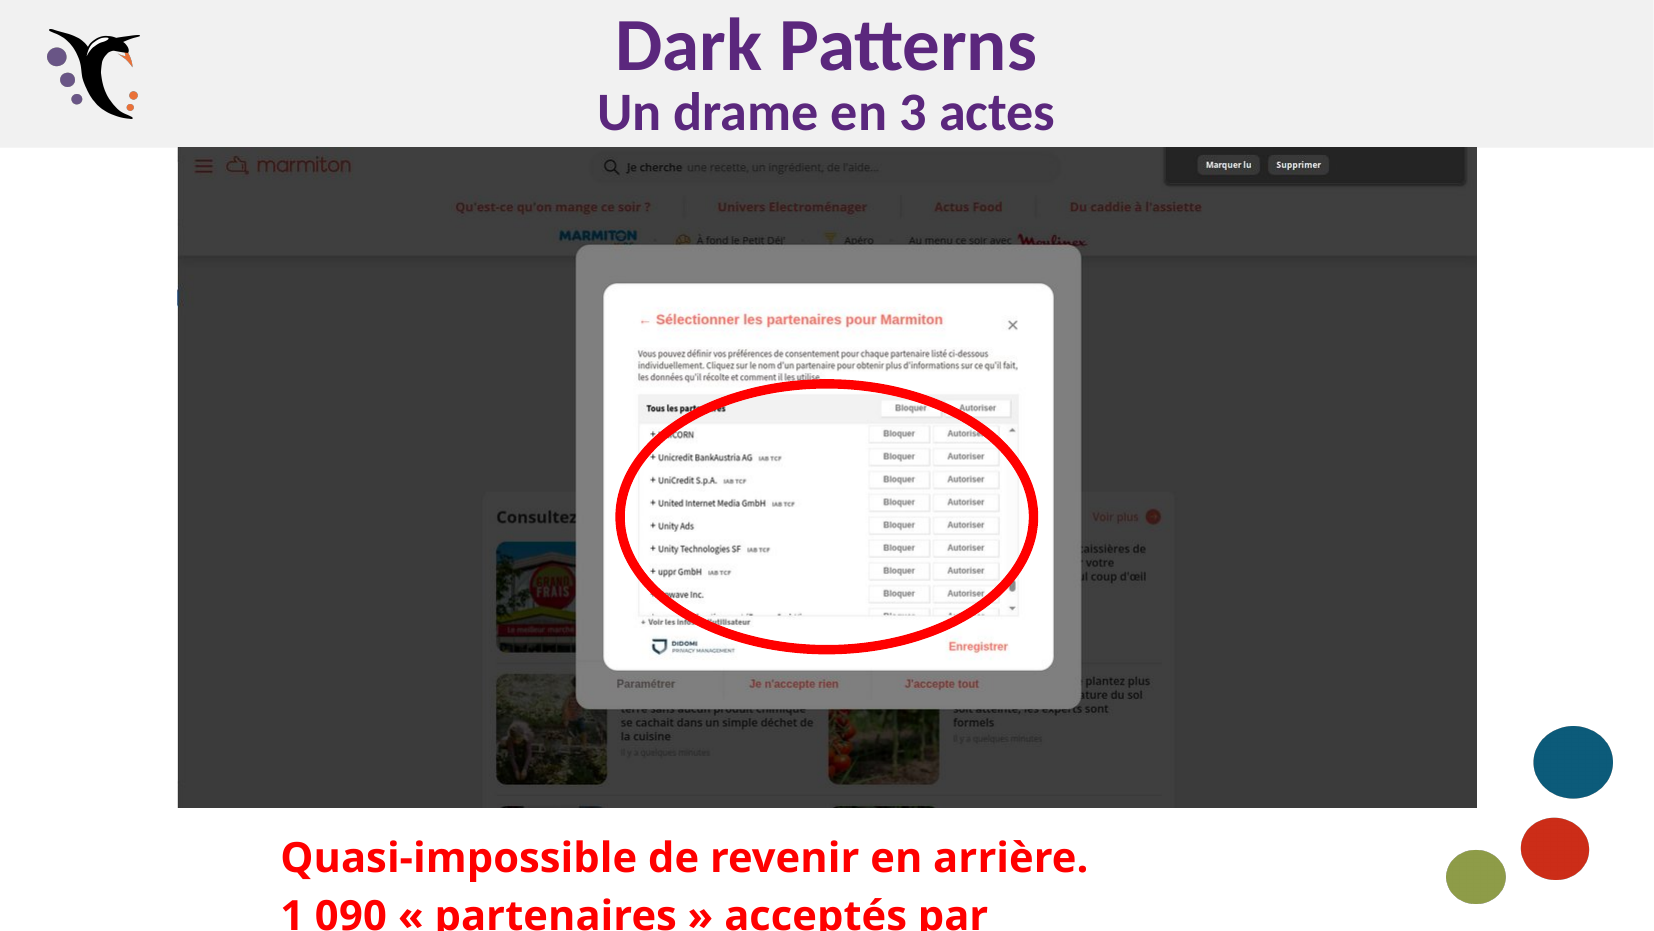

# Dark Patterns Un drame en 3 actes
Quasi-impossible de revenir en arrière.
1 090 « partenaires » acceptés par défaut !